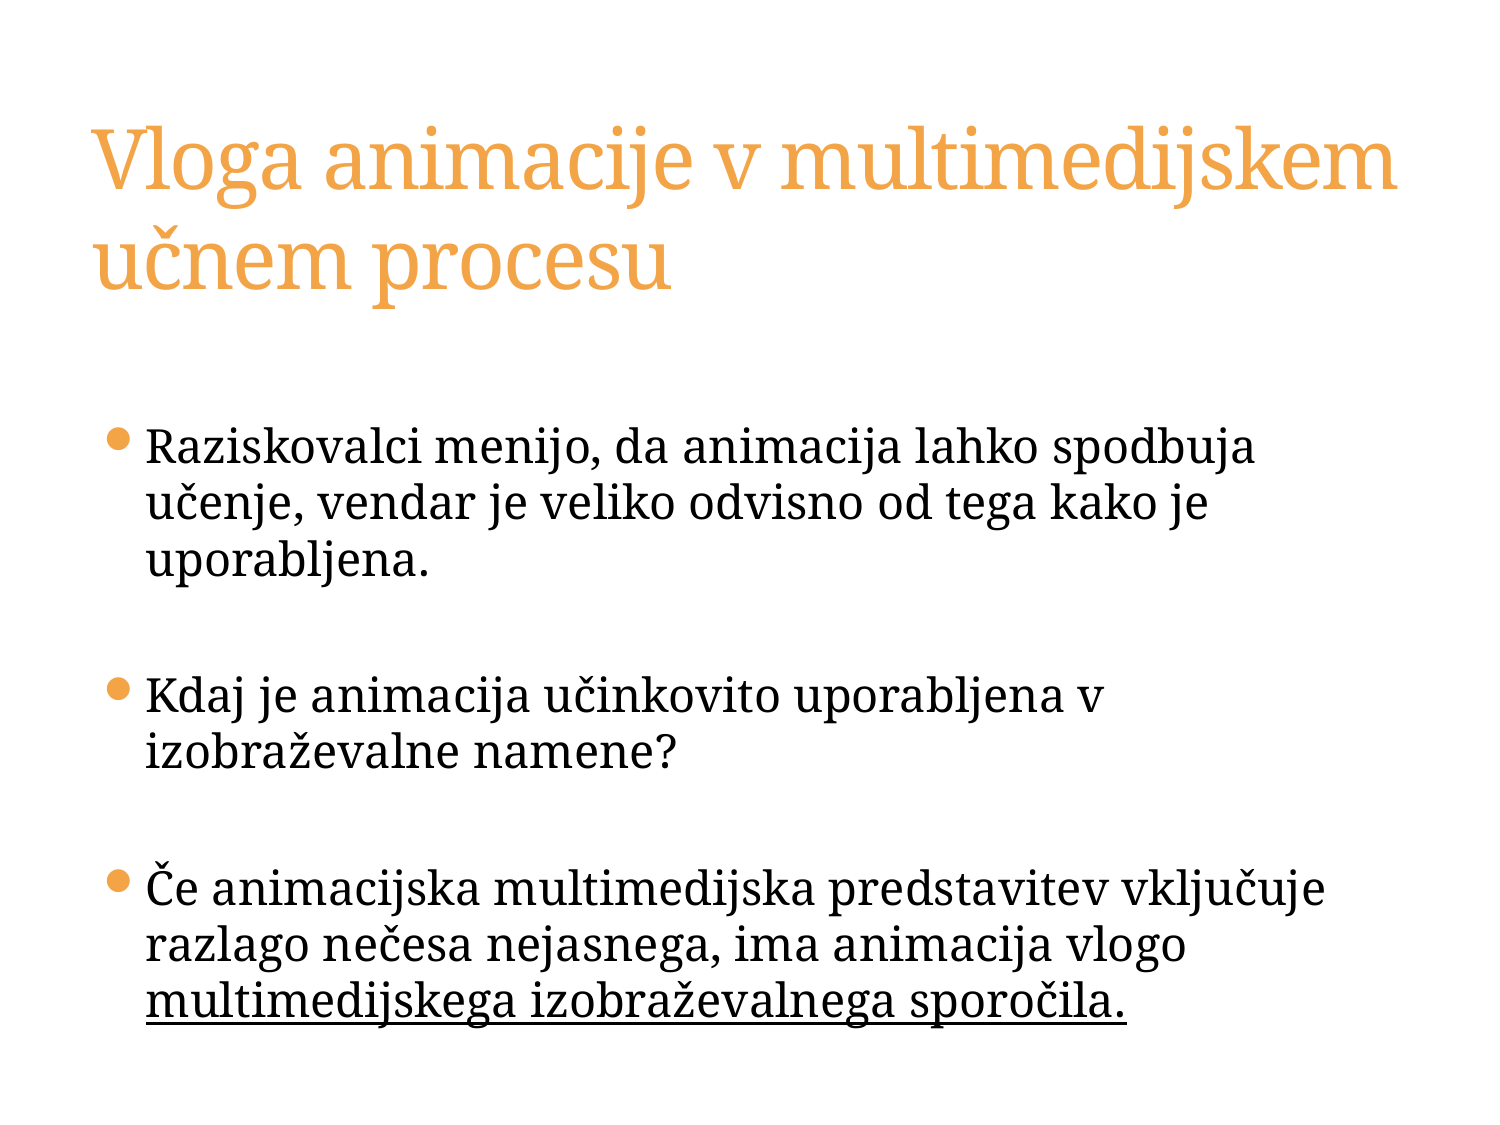

Vloga animacije v multimedijskem učnem procesu
# Raziskovalci menijo, da animacija lahko spodbuja učenje, vendar je veliko odvisno od tega kako je uporabljena.
Kdaj je animacija učinkovito uporabljena v izobraževalne namene?
Če animacijska multimedijska predstavitev vključuje razlago nečesa nejasnega, ima animacija vlogo multimedijskega izobraževalnega sporočila.